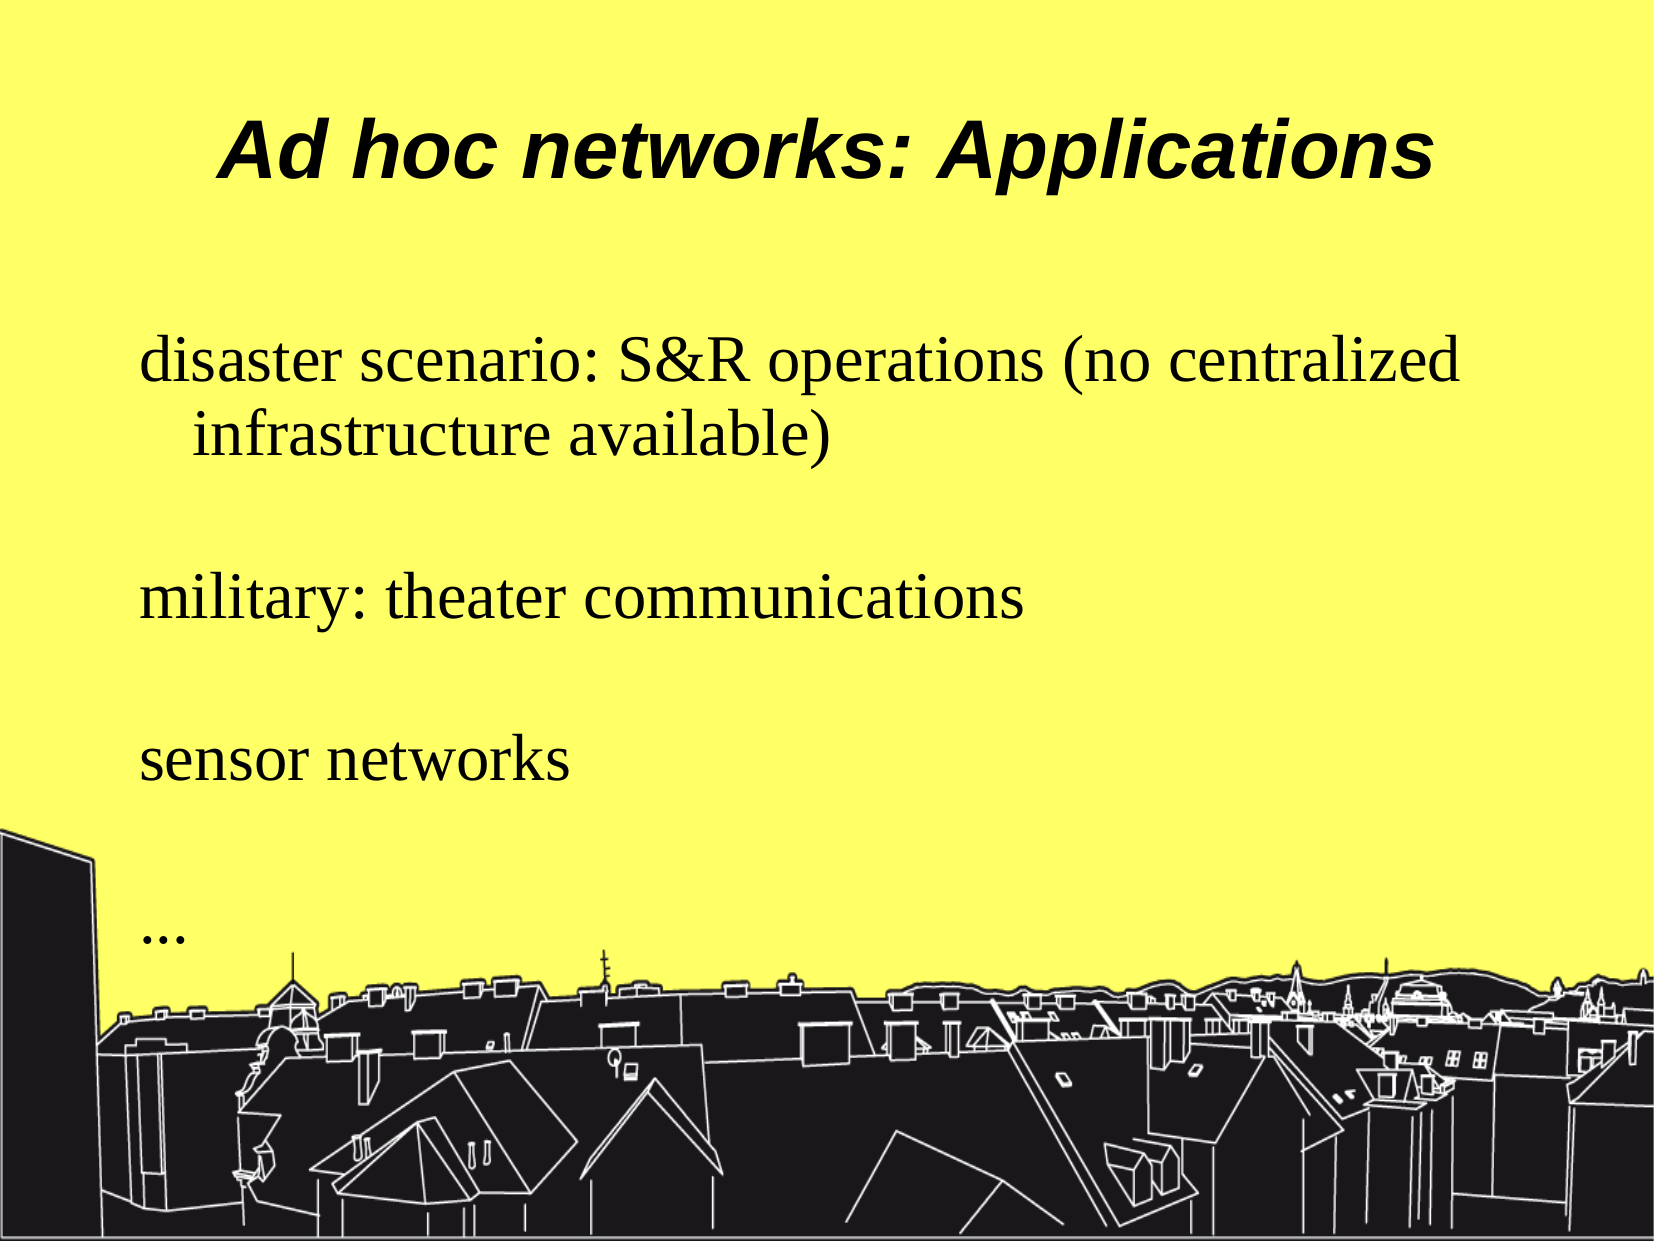

# Ad hoc networks: Applications
disaster scenario: S&R operations (no centralized infrastructure available)
military: theater communications
sensor networks
...